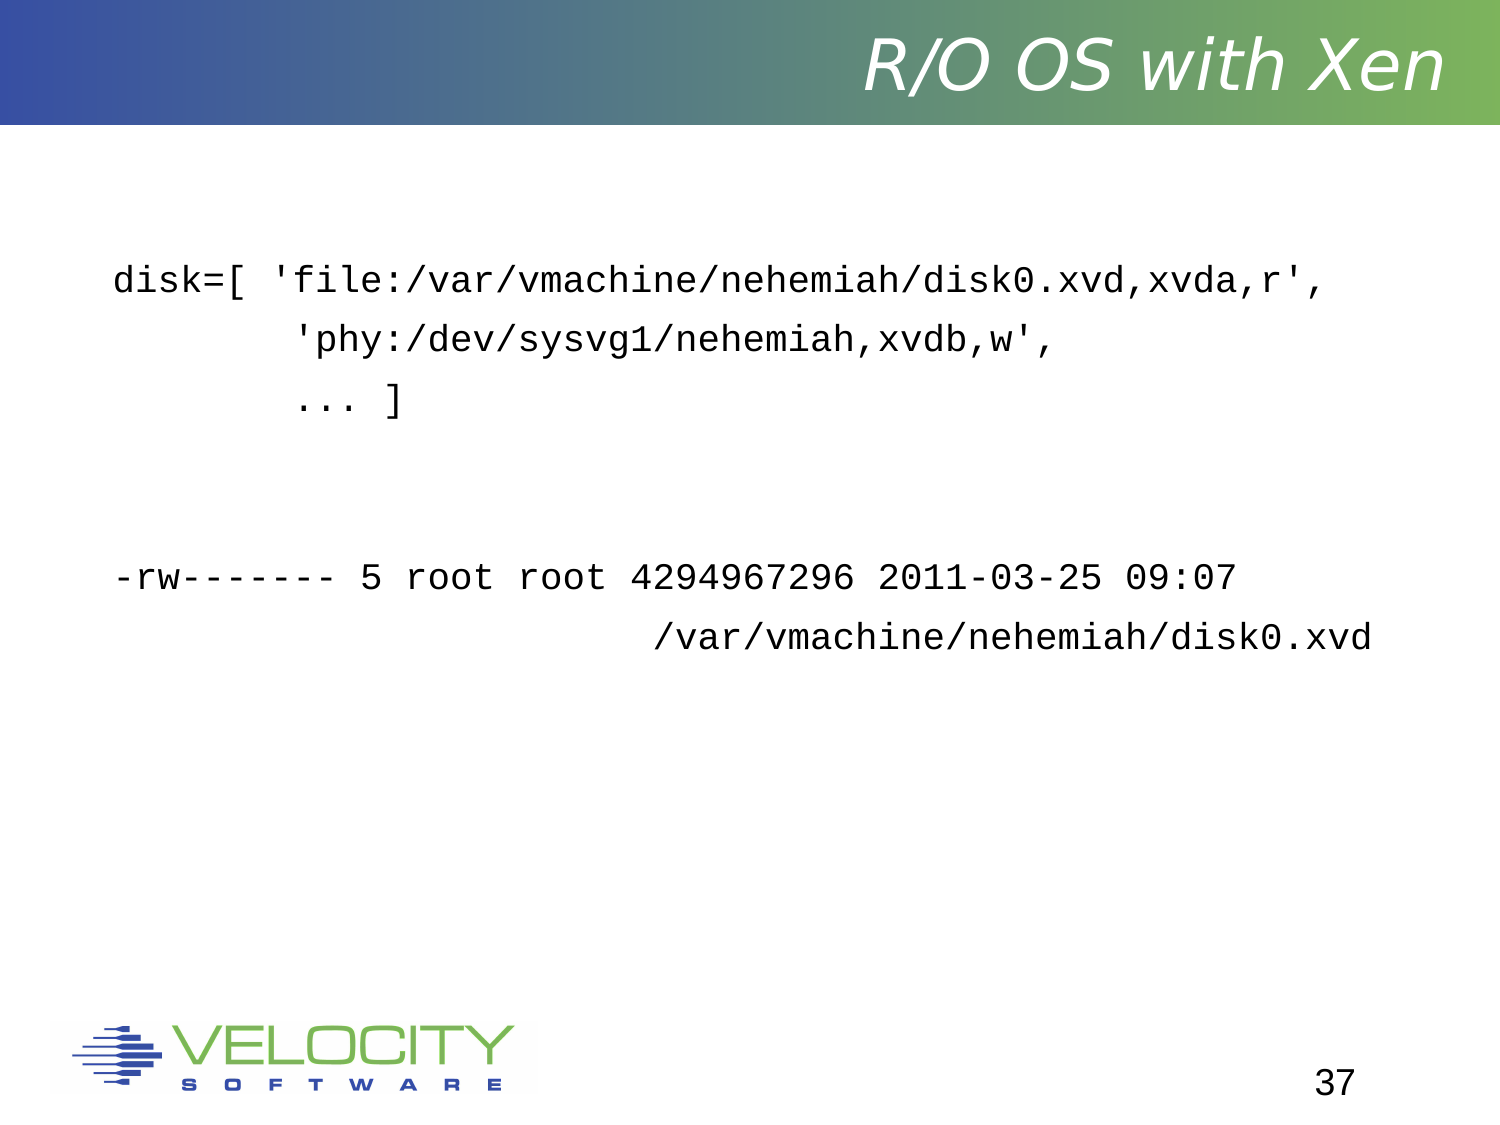

# R/O OS with Xen
disk=[ 'file:/var/vmachine/nehemiah/disk0.xvd,xvda,r',
 'phy:/dev/sysvg1/nehemiah,xvdb,w',
 ... ]
-rw------- 5 root root 4294967296 2011-03-25 09:07
 /var/vmachine/nehemiah/disk0.xvd
37